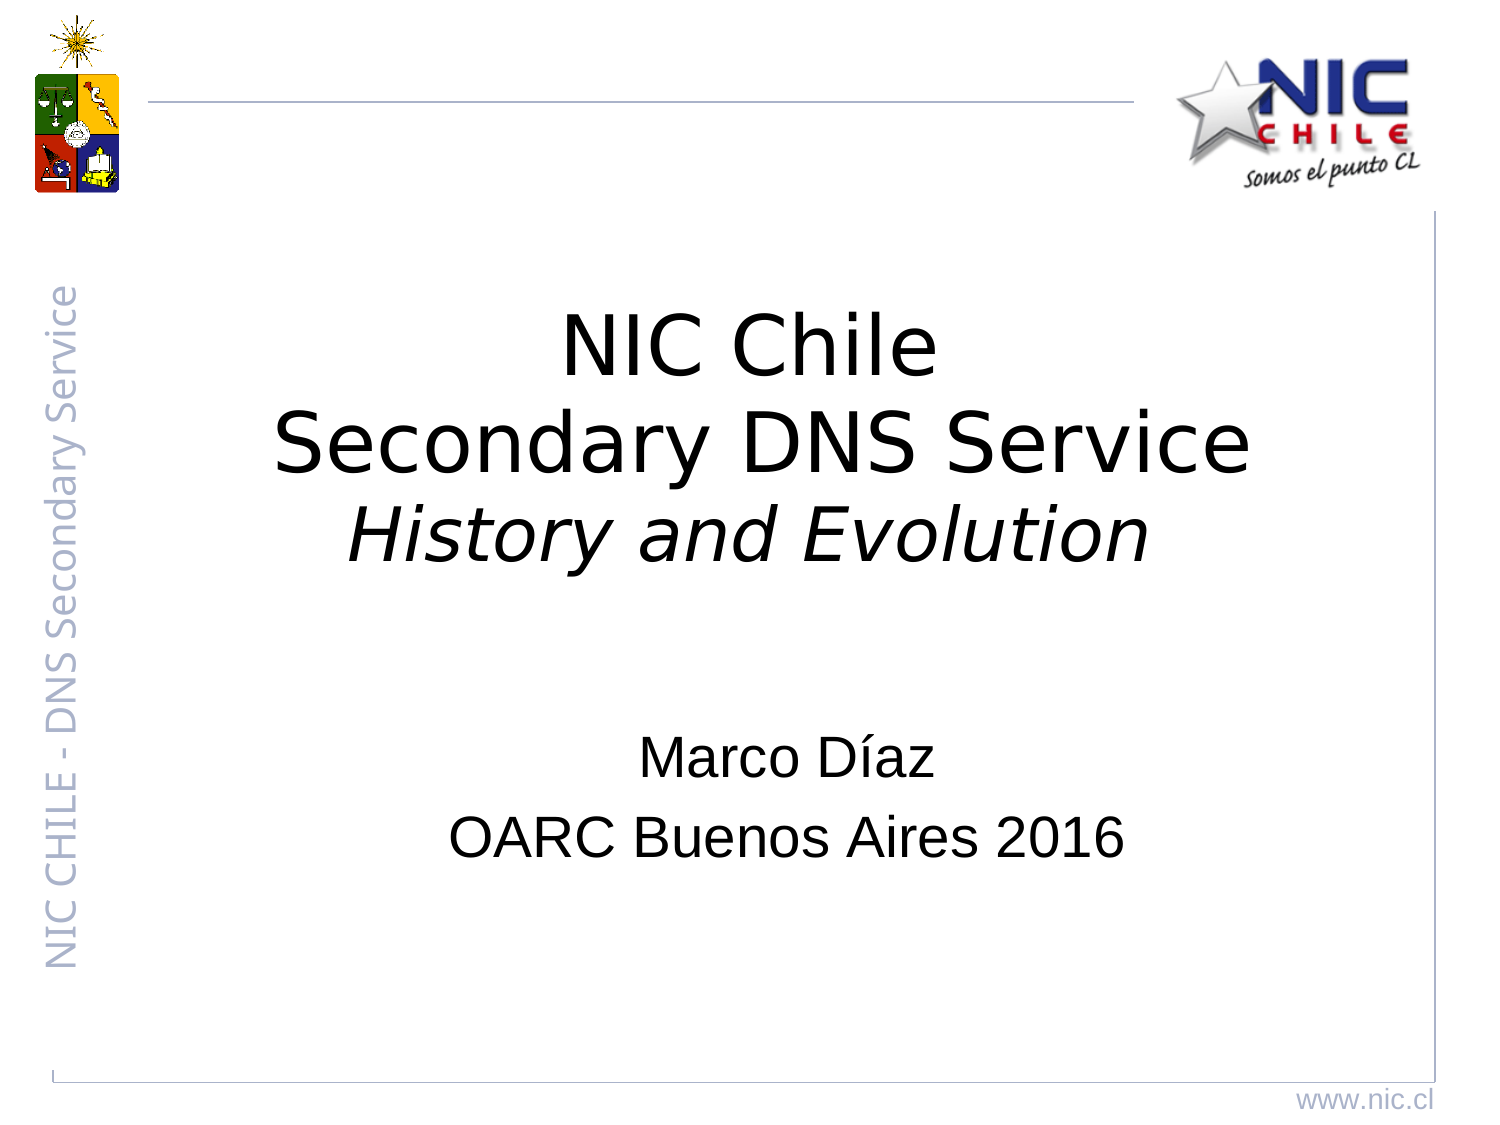

# NIC Chile Secondary DNS Service History and Evolution
Marco Díaz
OARC Buenos Aires 2016